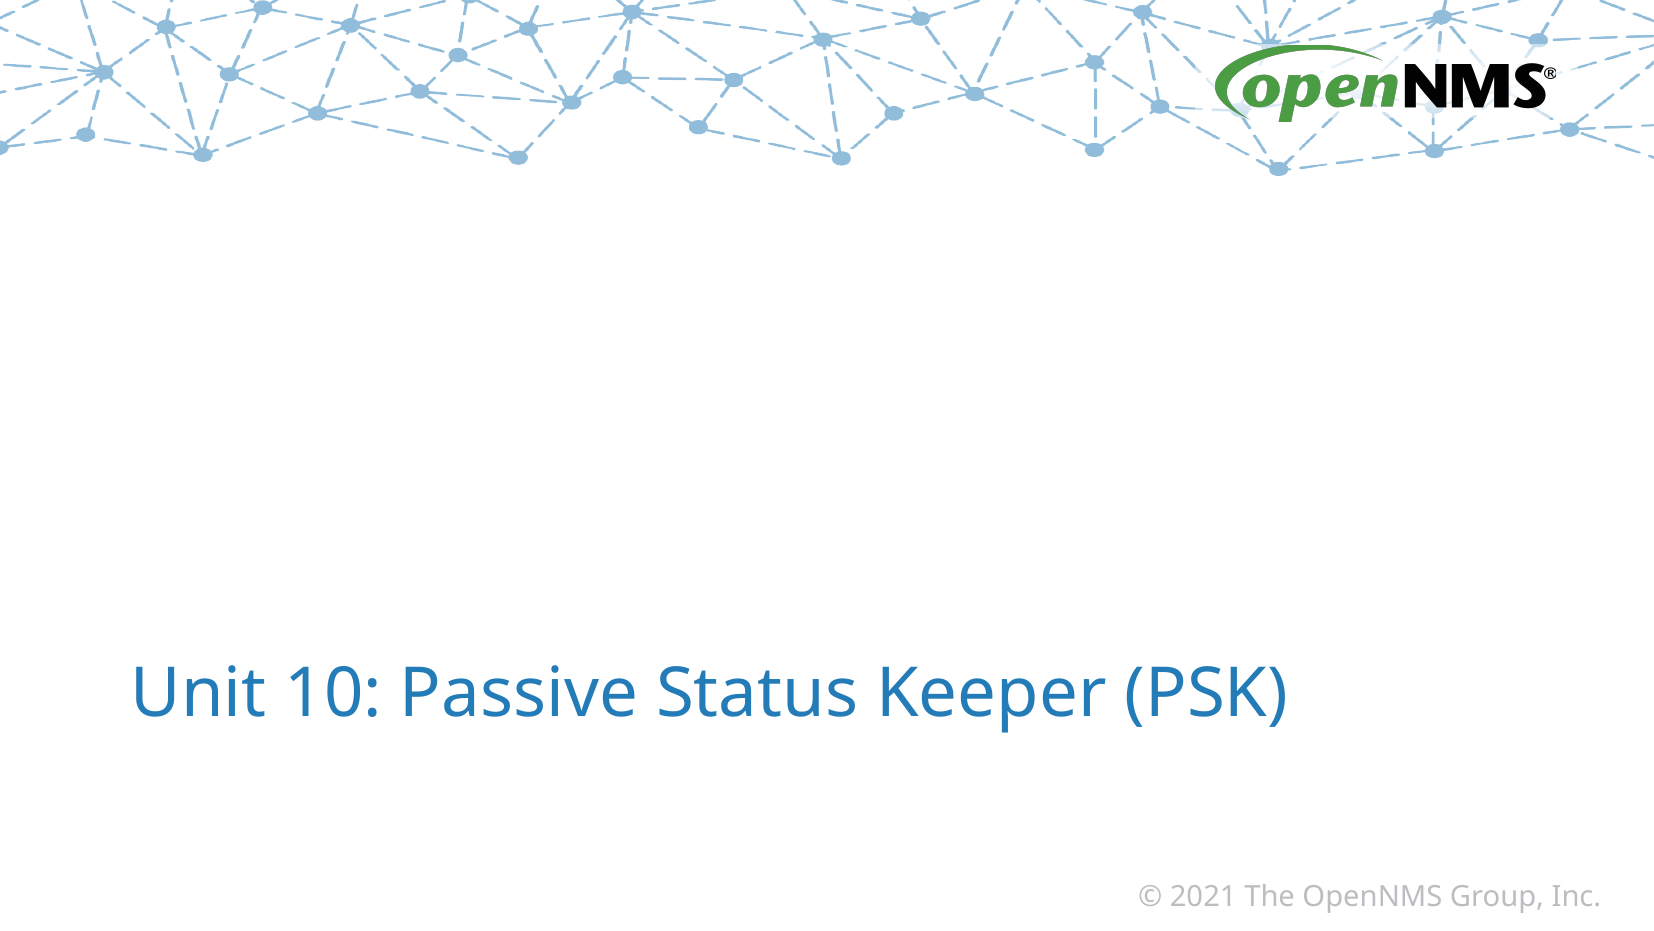

# Unit 10: Passive Status Keeper (PSK)